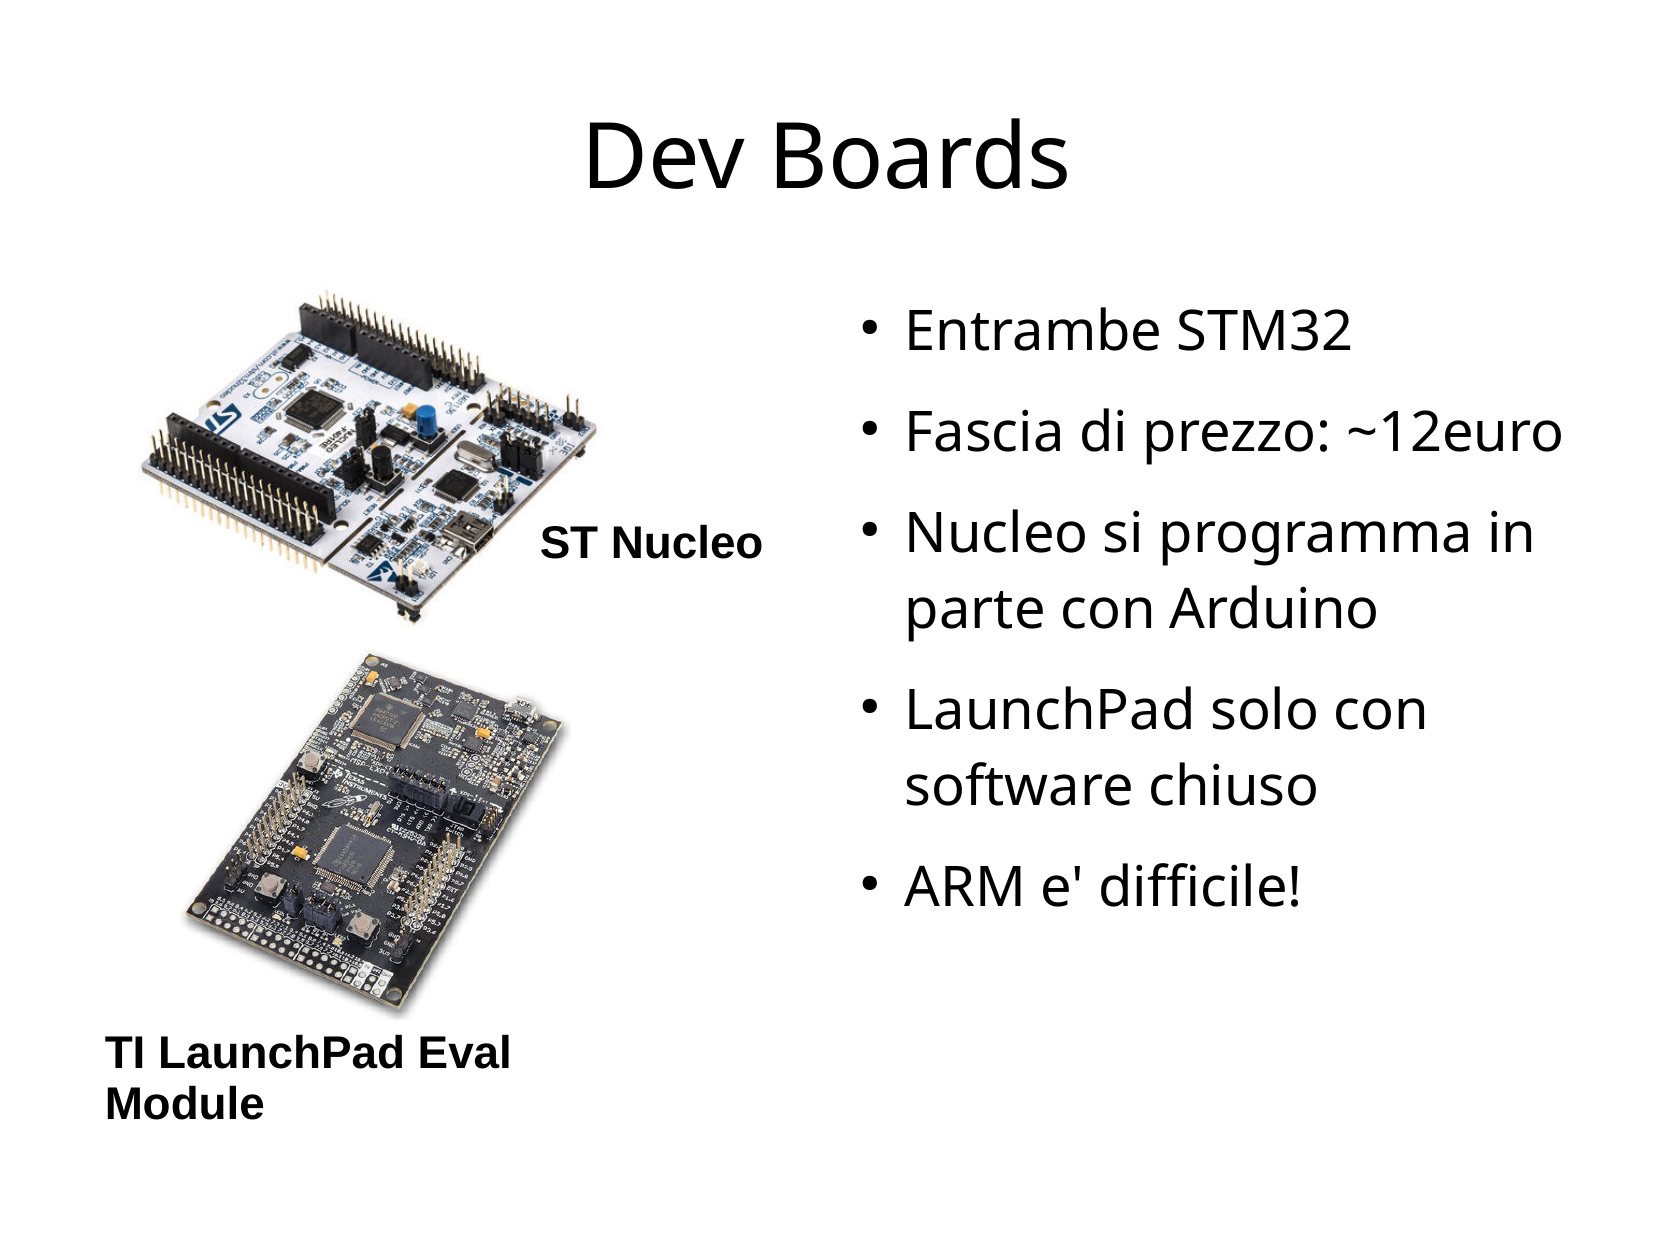

# Dev Boards
Entrambe STM32
Fascia di prezzo: ~12euro
Nucleo si programma in parte con Arduino
LaunchPad solo con software chiuso
ARM e' difficile!
ST Nucleo
TI LaunchPad Eval Module